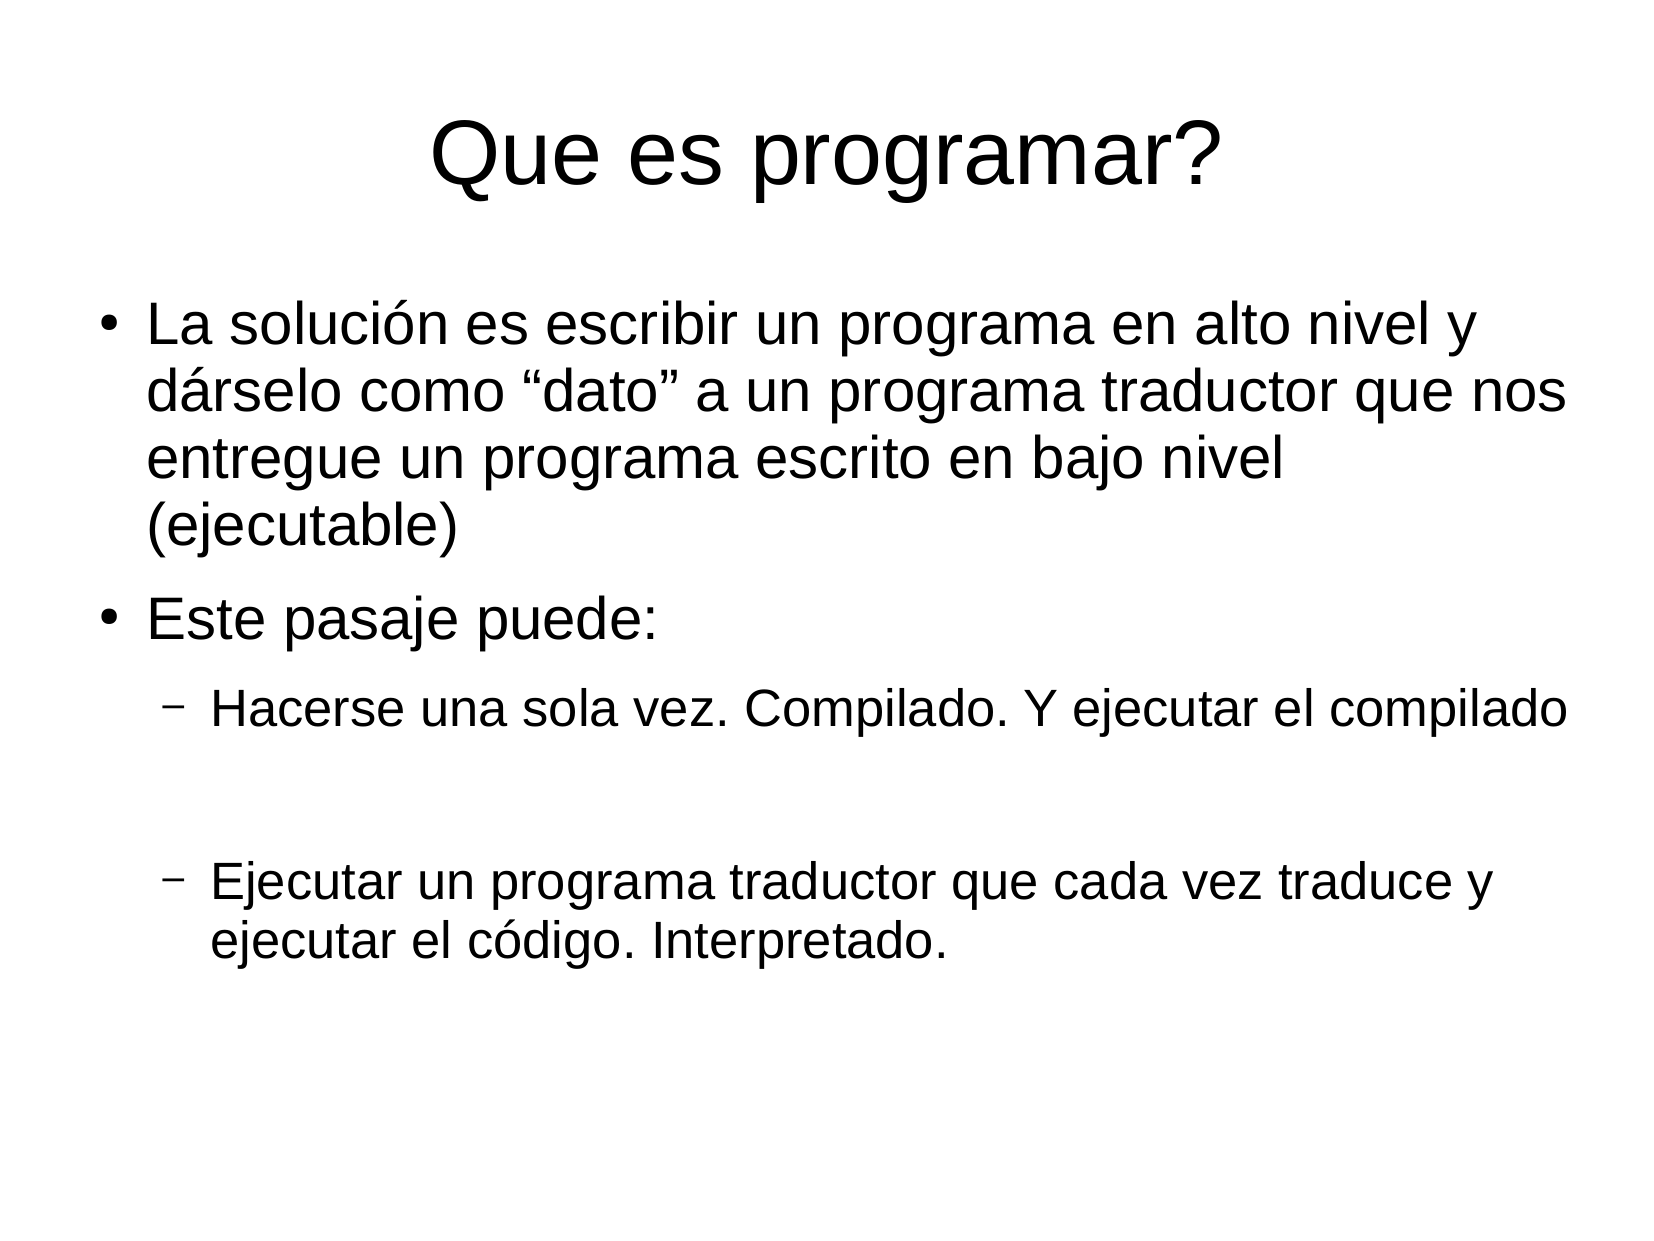

# Que es programar?
La solución es escribir un programa en alto nivel y dárselo como “dato” a un programa traductor que nos entregue un programa escrito en bajo nivel (ejecutable)
Este pasaje puede:
Hacerse una sola vez. Compilado. Y ejecutar el compilado
Ejecutar un programa traductor que cada vez traduce y ejecutar el código. Interpretado.